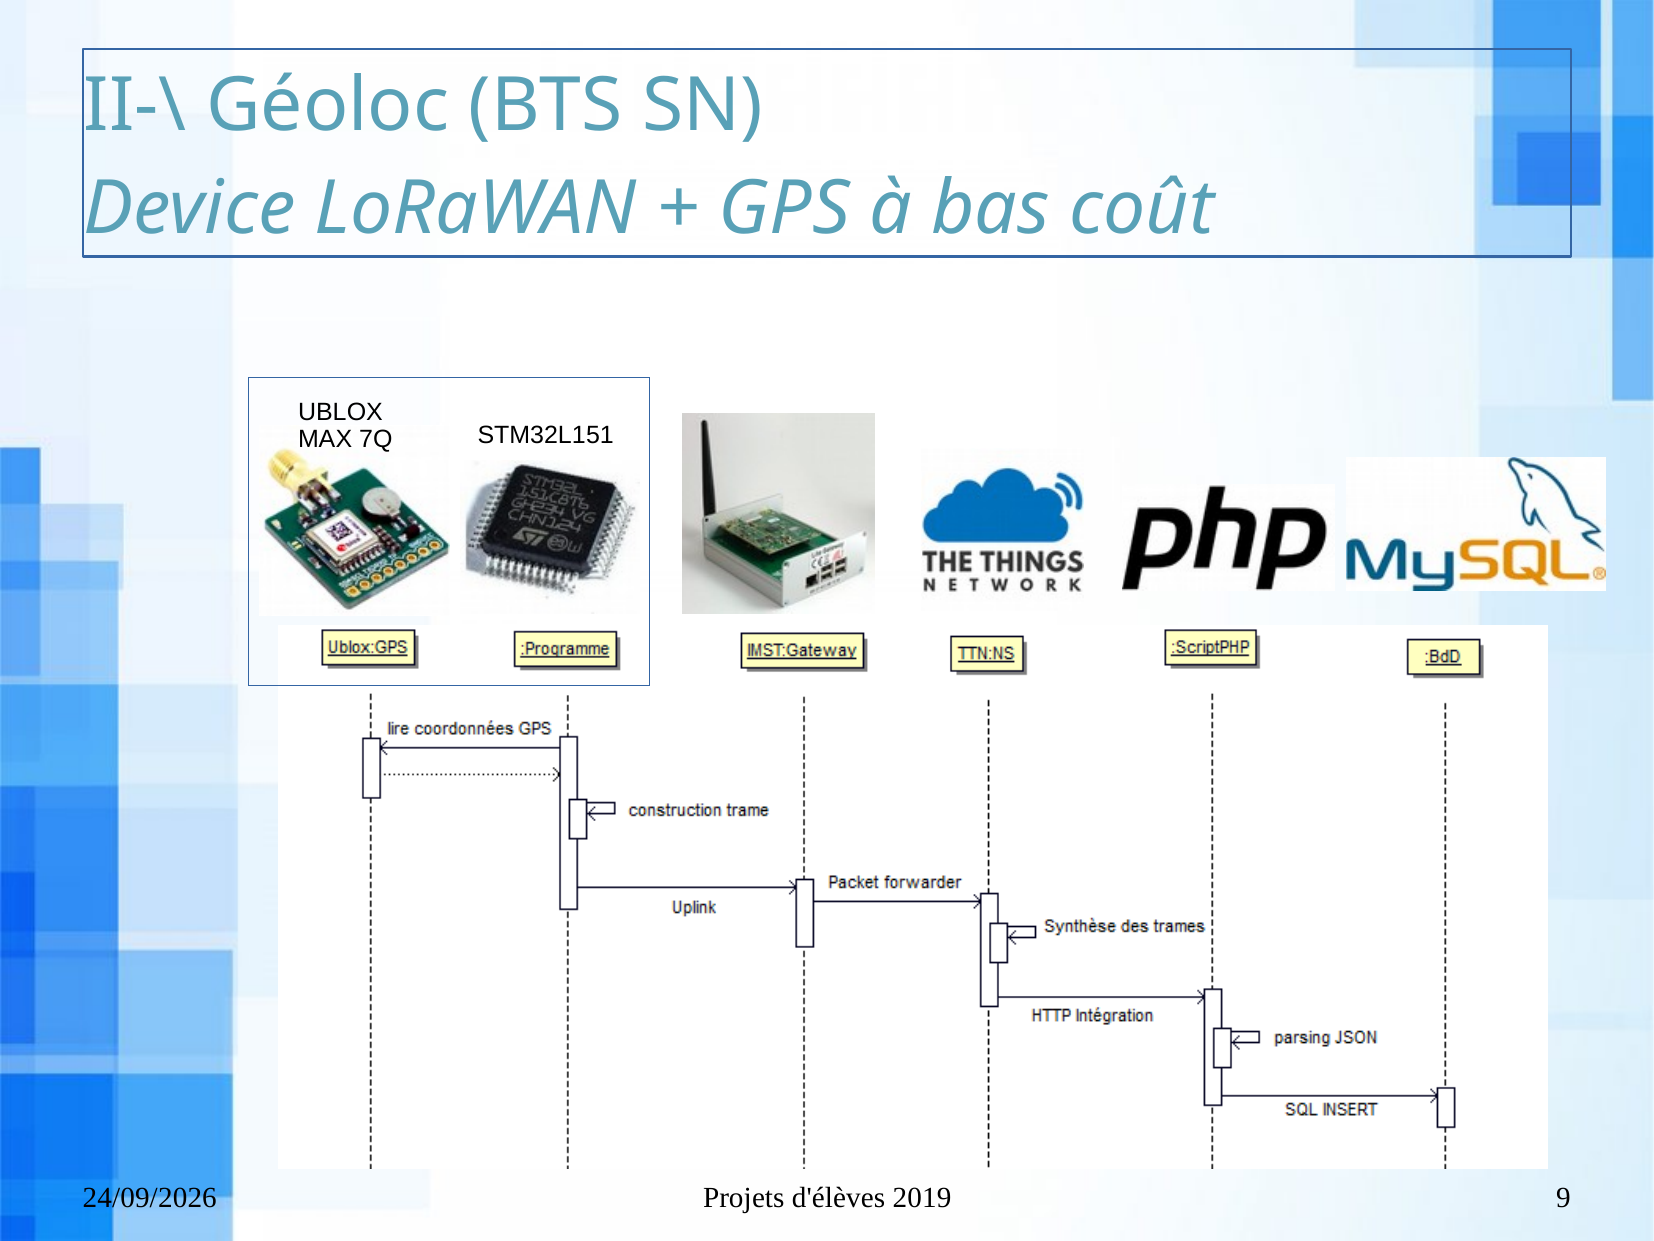

# II-\ Géoloc (BTS SN) Device LoRaWAN + GPS à bas coût
UBLOX MAX 7Q
STM32L151
Projets d'élèves 2019
9